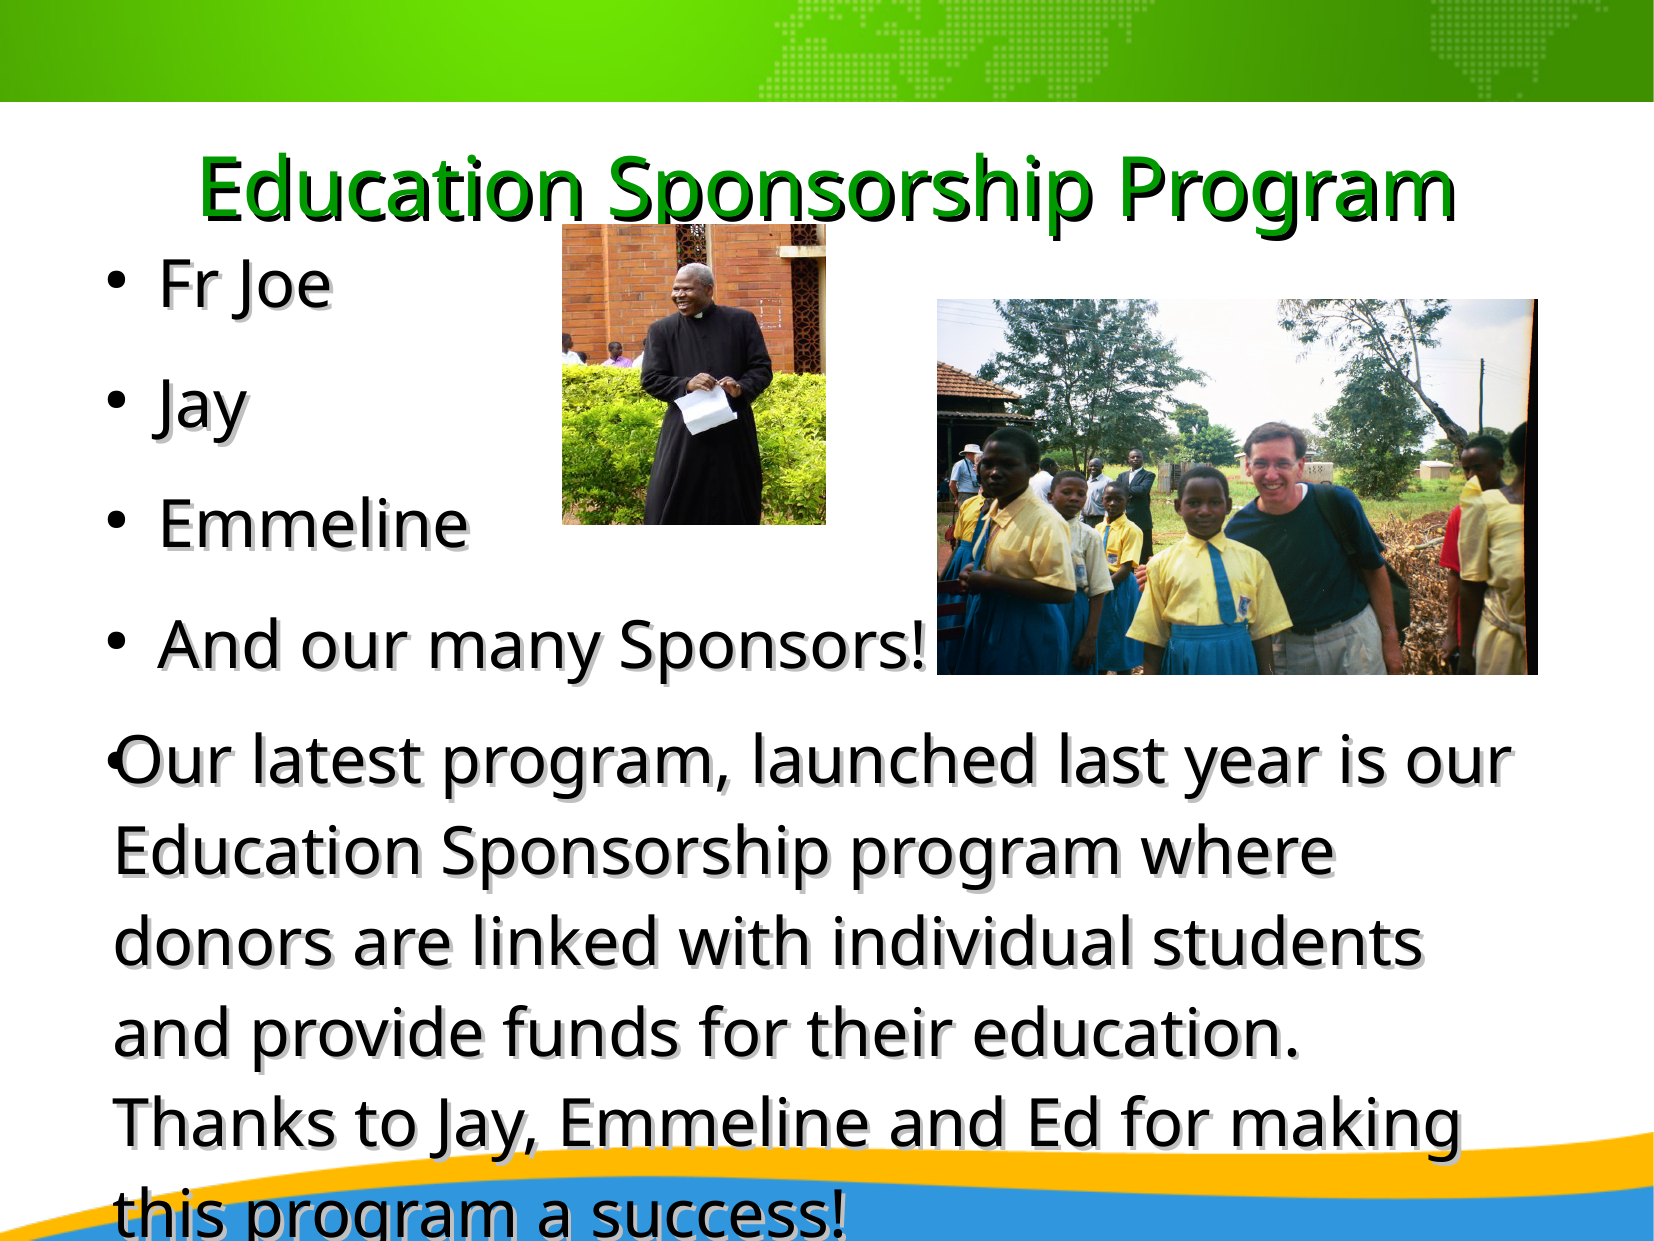

# Education Sponsorship Program
Fr Joe
Jay
Emmeline
And our many Sponsors!
Our latest program, launched last year is our Education Sponsorship program where donors are linked with individual students and provide funds for their education. Thanks to Jay, Emmeline and Ed for making this program a success!